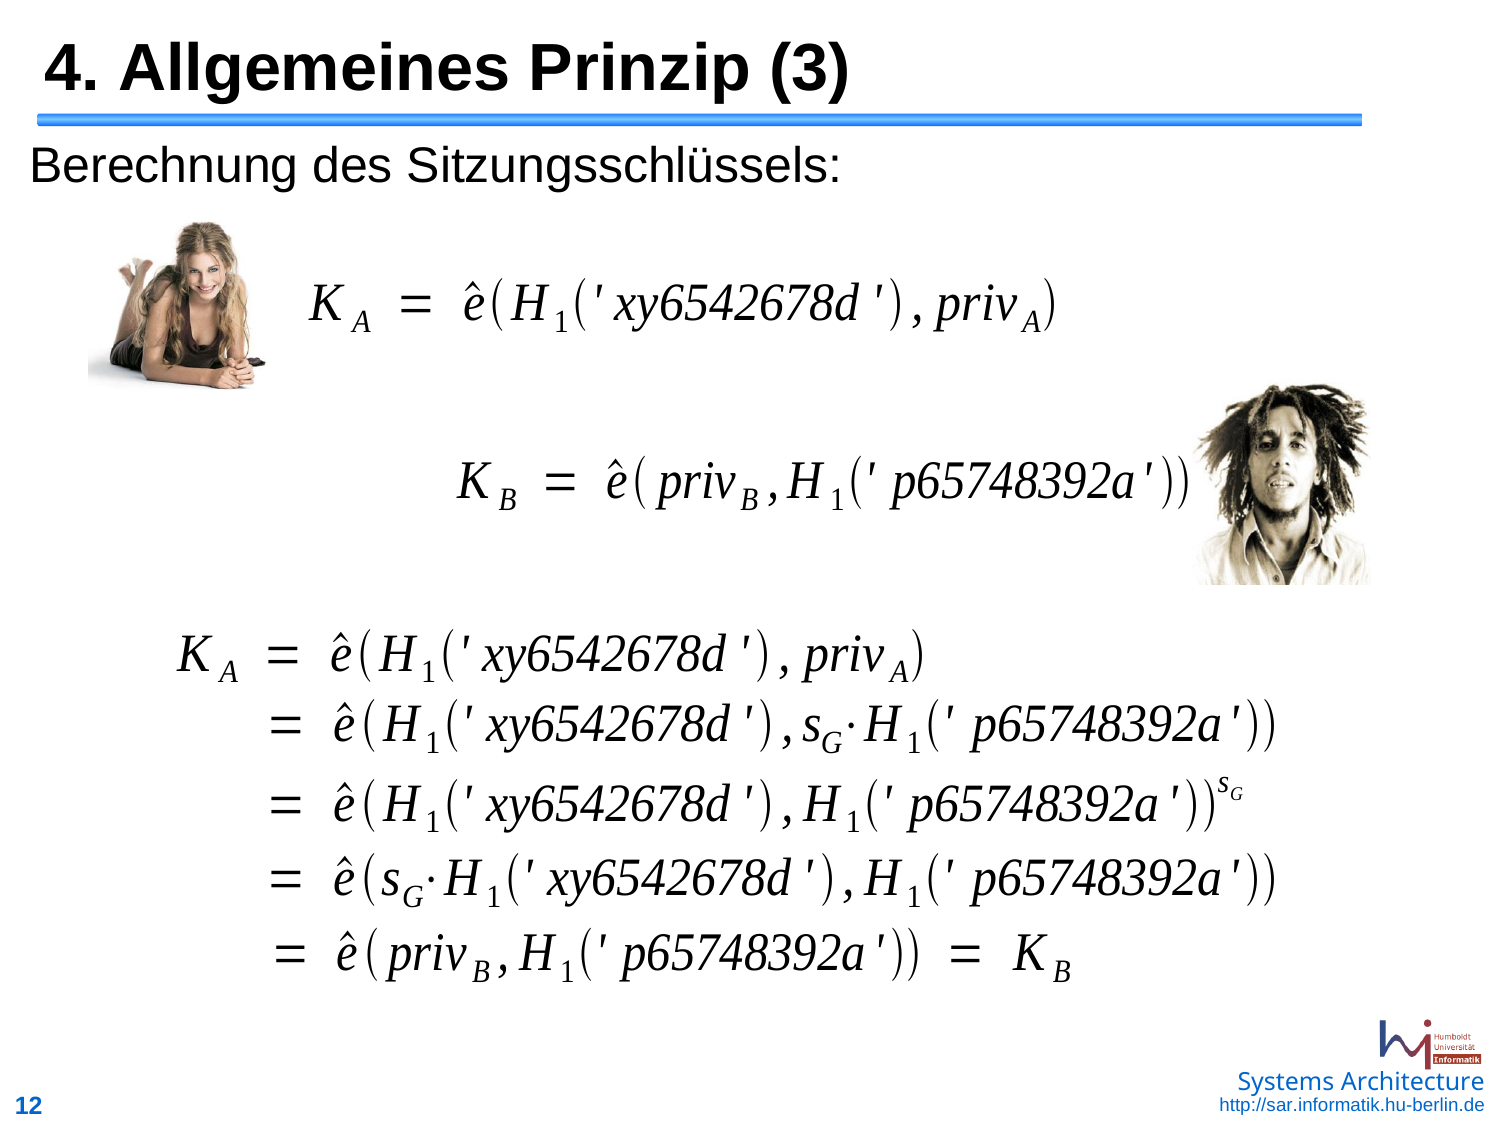

# 4. Allgemeines Prinzip (3)
Berechnung des Sitzungsschlüssels: